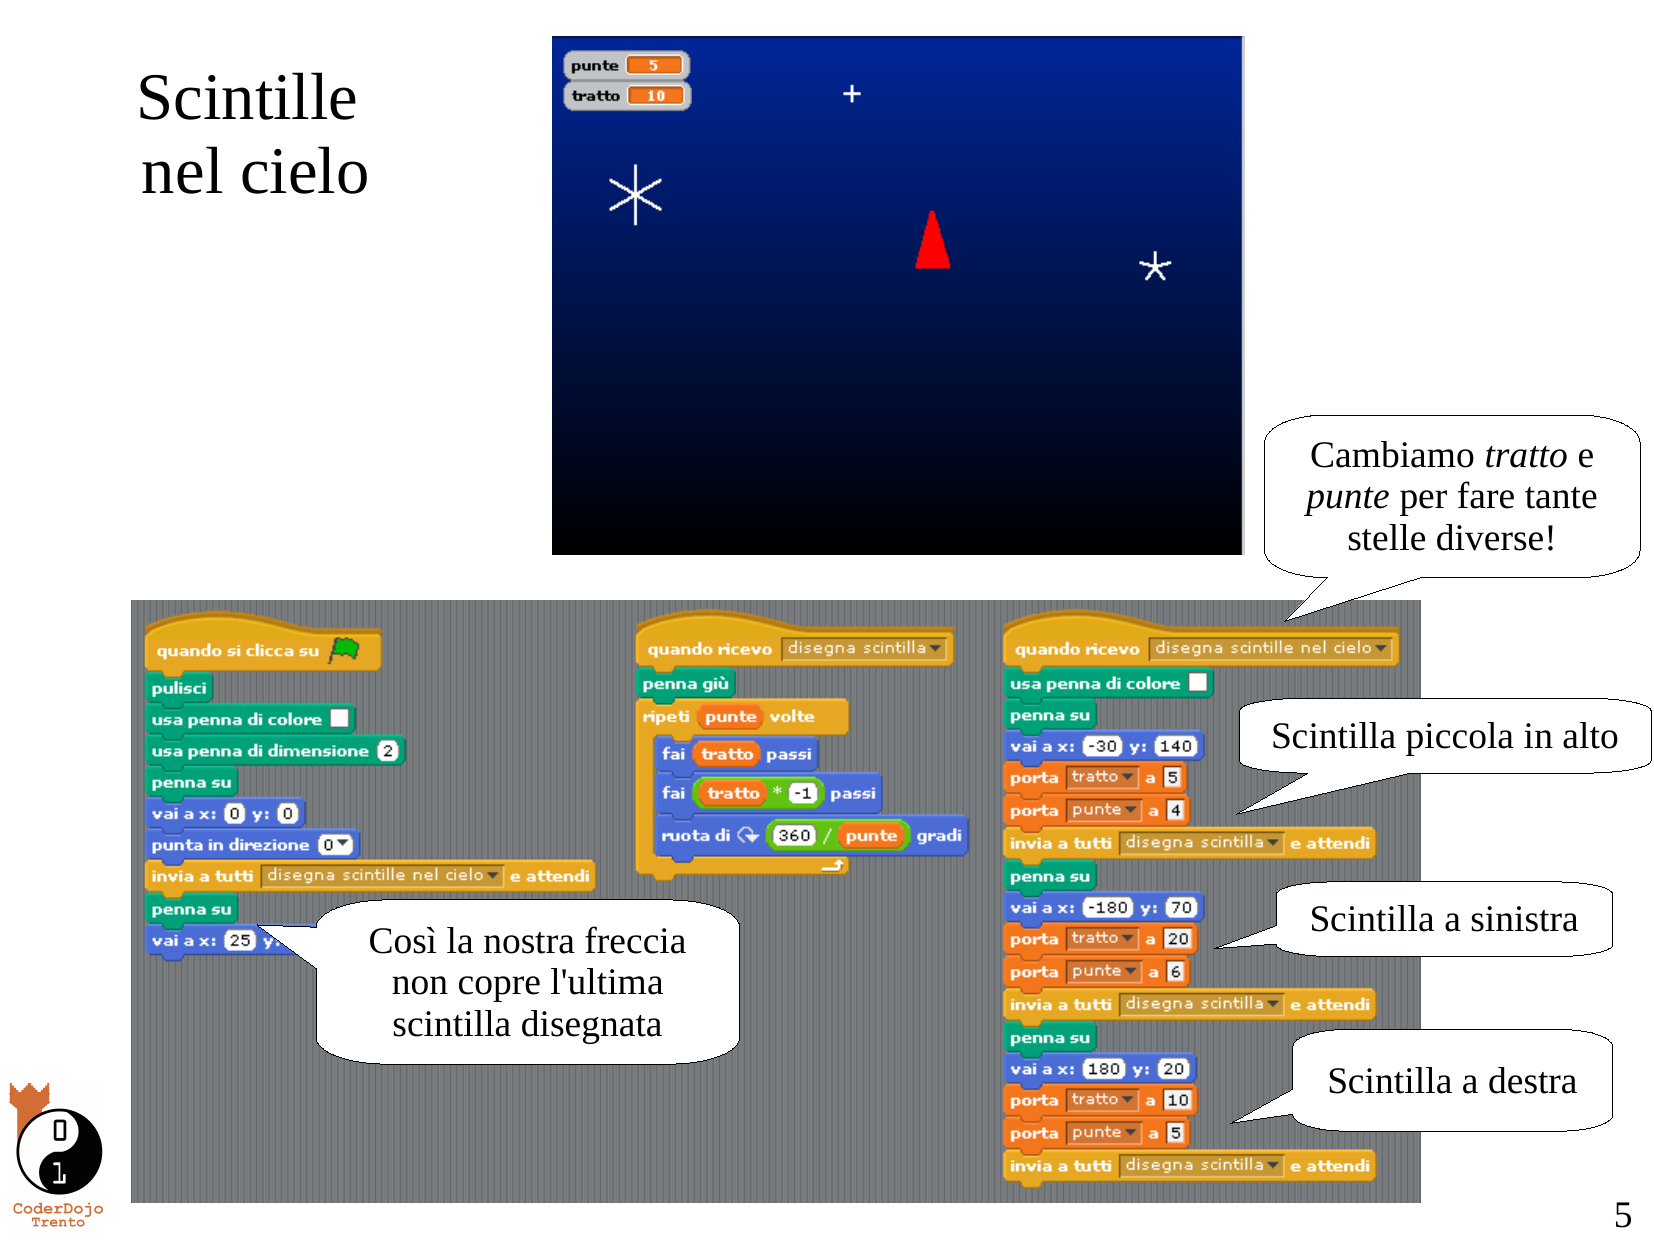

Scintille
nel cielo
Cambiamo tratto e punte per fare tante stelle diverse!
Scintilla piccola in alto
Scintilla a sinistra
Così la nostra freccia non copre l'ultima scintilla disegnata
Scintilla a destra
5